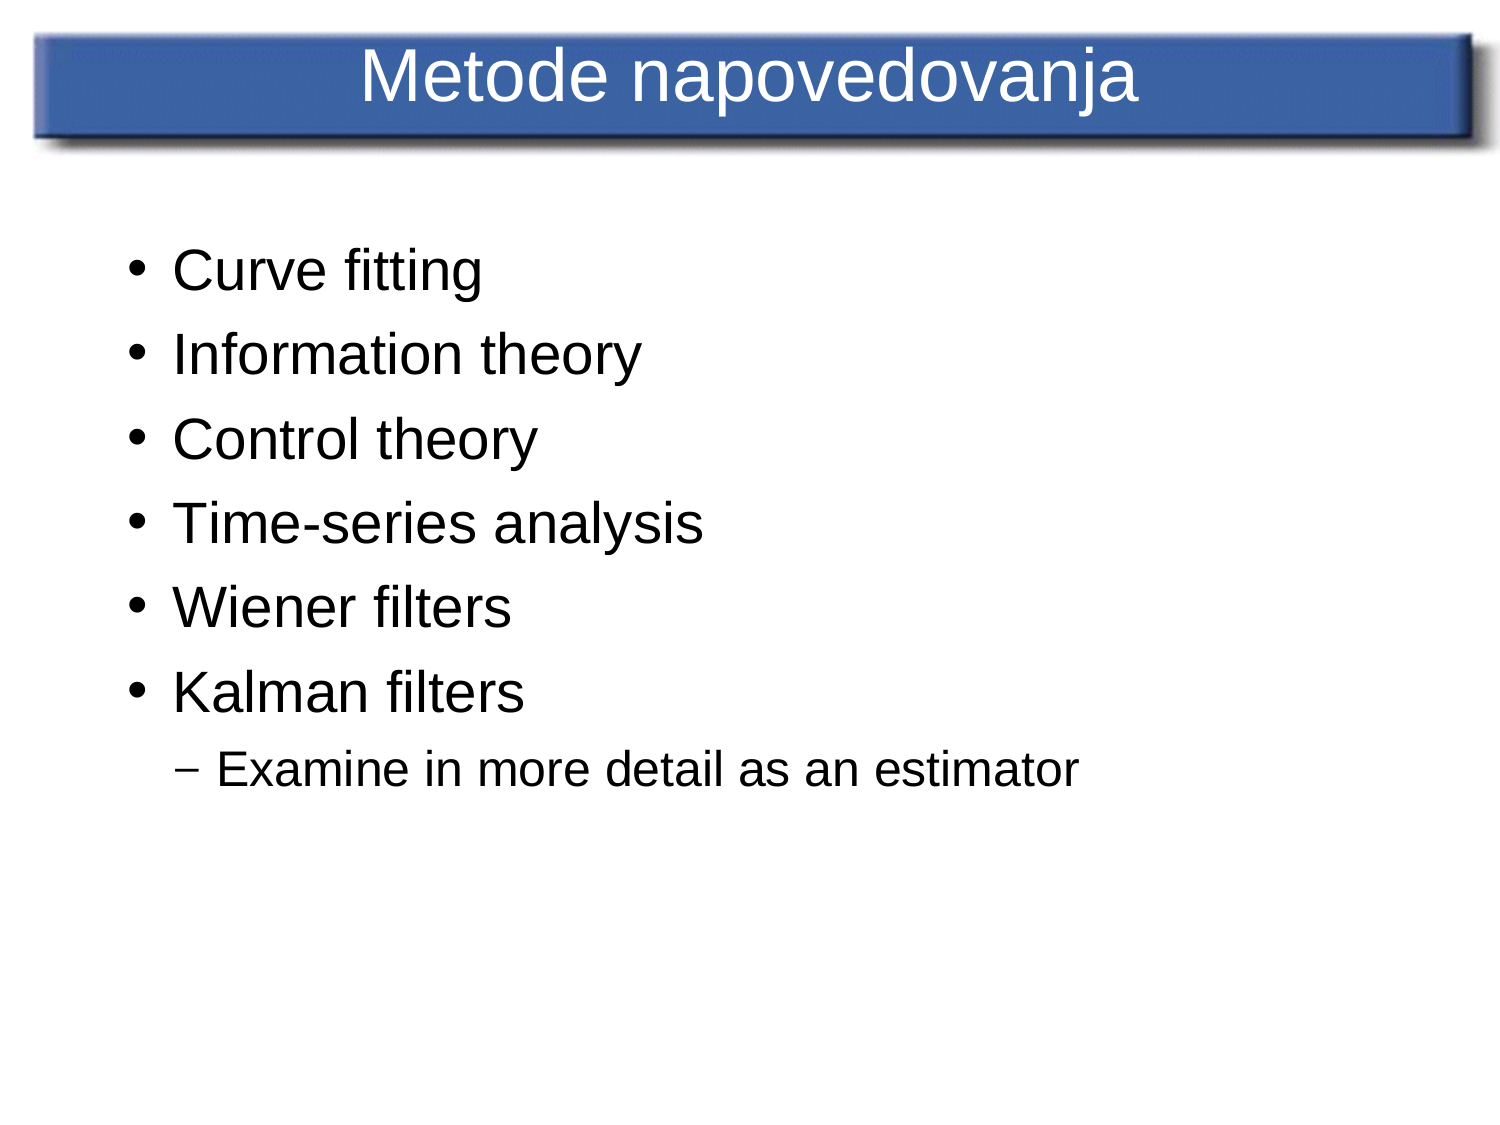

# Metode napovedovanja
 Curve fitting
 Information theory
 Control theory
 Time-series analysis
 Wiener filters
 Kalman filters
 Examine in more detail as an estimator